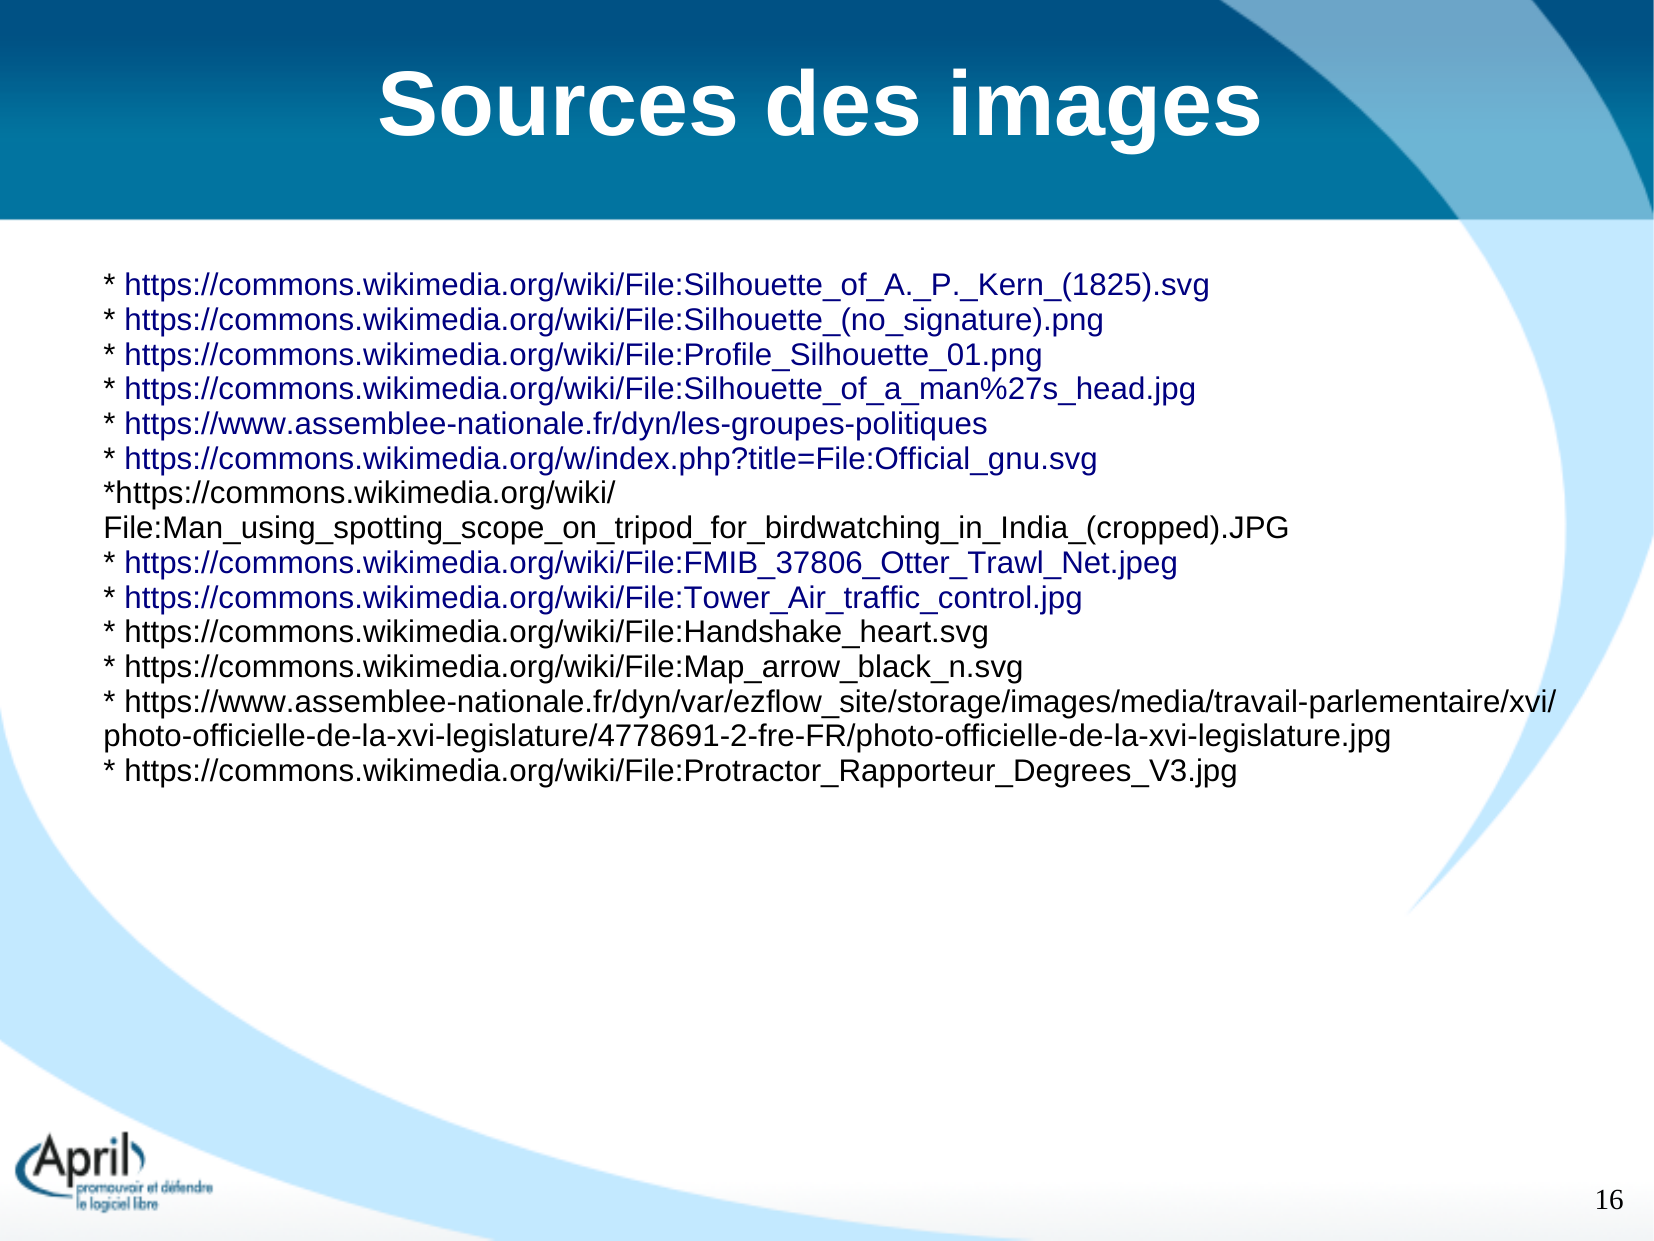

# Sources des images
* https://commons.wikimedia.org/wiki/File:Silhouette_of_A._P._Kern_(1825).svg
* https://commons.wikimedia.org/wiki/File:Silhouette_(no_signature).png
* https://commons.wikimedia.org/wiki/File:Profile_Silhouette_01.png
* https://commons.wikimedia.org/wiki/File:Silhouette_of_a_man%27s_head.jpg
* https://www.assemblee-nationale.fr/dyn/les-groupes-politiques
* https://commons.wikimedia.org/w/index.php?title=File:Official_gnu.svg
*https://commons.wikimedia.org/wiki/File:Man_using_spotting_scope_on_tripod_for_birdwatching_in_India_(cropped).JPG
* https://commons.wikimedia.org/wiki/File:FMIB_37806_Otter_Trawl_Net.jpeg
* https://commons.wikimedia.org/wiki/File:Tower_Air_traffic_control.jpg
* https://commons.wikimedia.org/wiki/File:Handshake_heart.svg
* https://commons.wikimedia.org/wiki/File:Map_arrow_black_n.svg
* https://www.assemblee-nationale.fr/dyn/var/ezflow_site/storage/images/media/travail-parlementaire/xvi/photo-officielle-de-la-xvi-legislature/4778691-2-fre-FR/photo-officielle-de-la-xvi-legislature.jpg
* https://commons.wikimedia.org/wiki/File:Protractor_Rapporteur_Degrees_V3.jpg
16